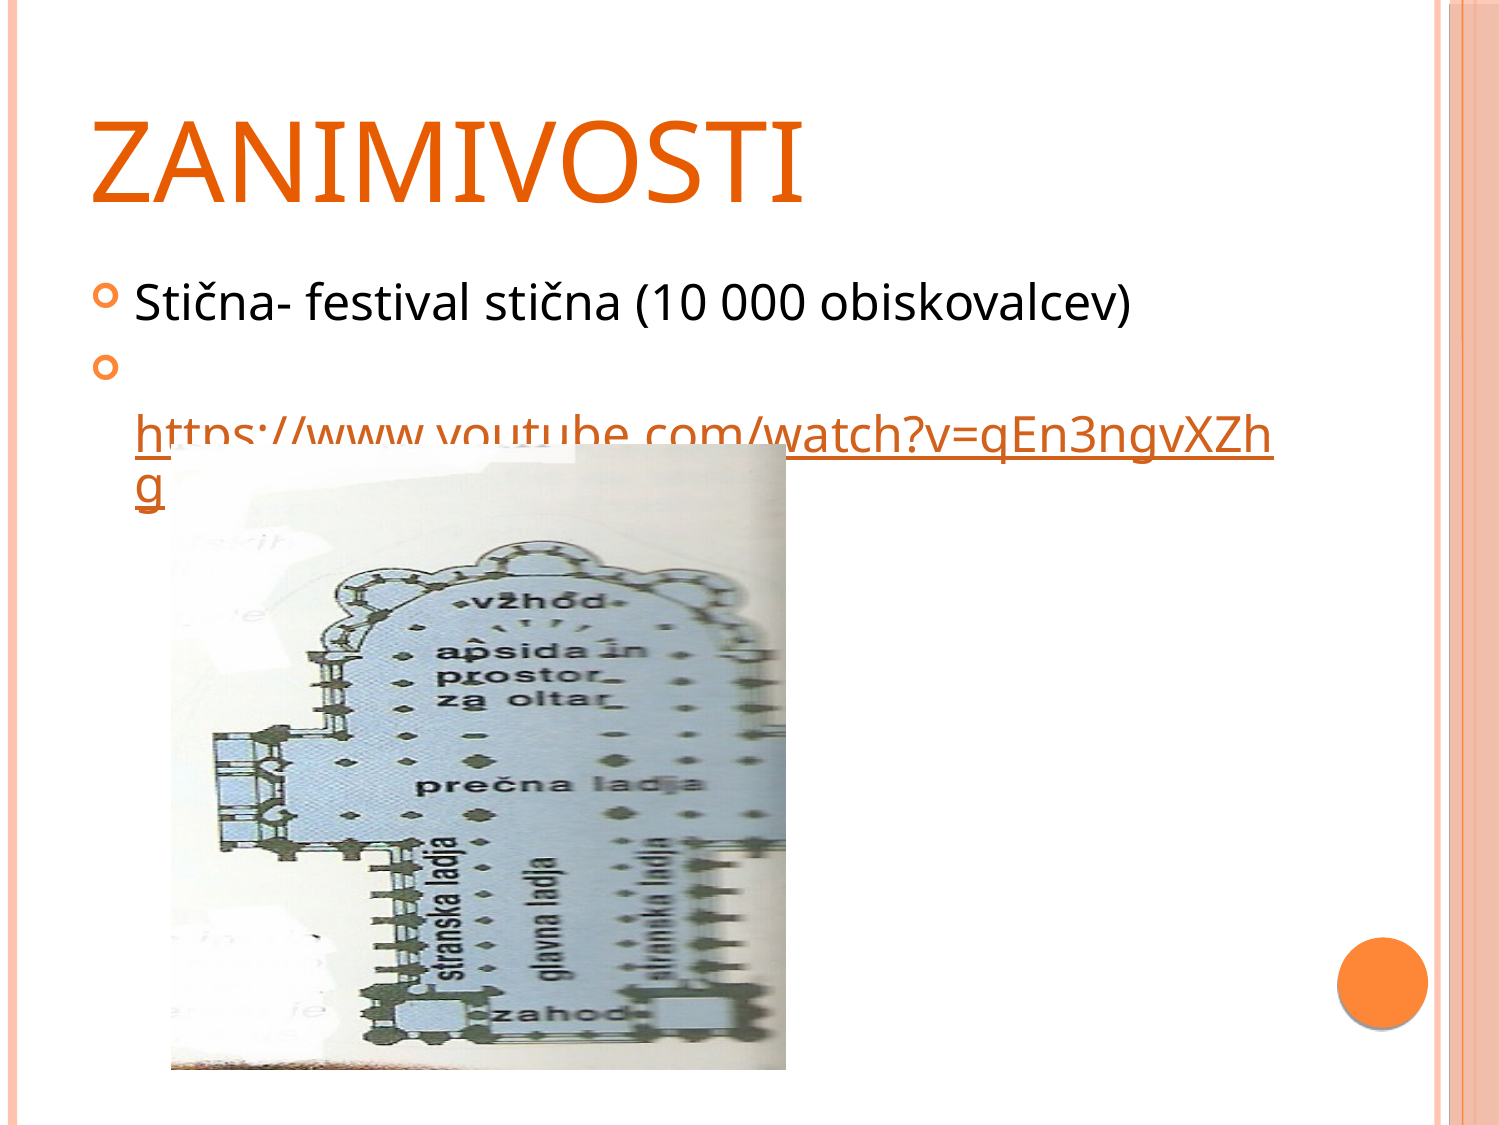

# ZANIMIVOSTI
Stična- festival stična (10 000 obiskovalcev)
 https://www.youtube.com/watch?v=qEn3ngvXZhg